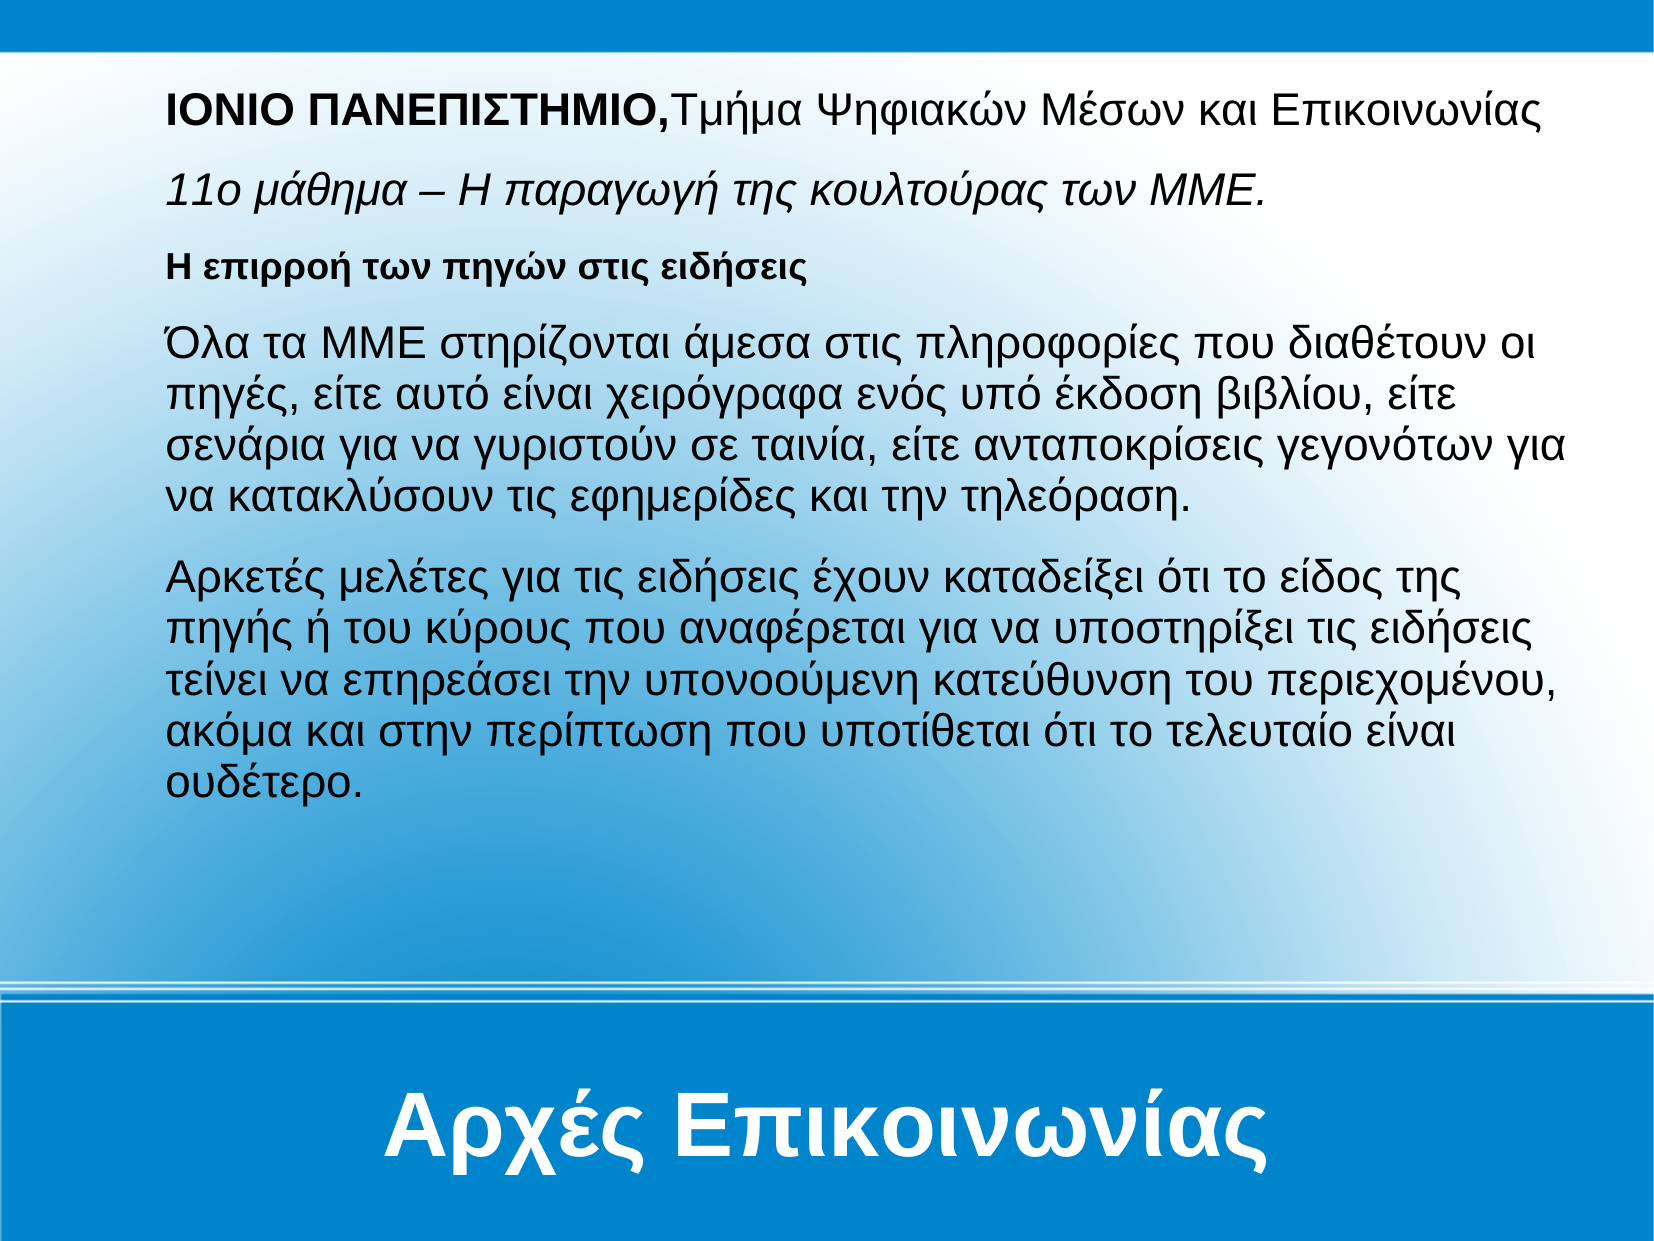

ΙΟΝΙΟ ΠΑΝΕΠΙΣΤΗΜΙΟ,Τμήμα Ψηφιακών Μέσων και Επικοινωνίας
11ο μάθημα – Η παραγωγή της κουλτούρας των ΜΜΕ.
Η επιρροή των πηγών στις ειδήσεις
Όλα τα ΜΜΕ στηρίζονται άμεσα στις πληροφορίες που διαθέτουν οι πηγές, είτε αυτό είναι χειρόγραφα ενός υπό έκδοση βιβλίου, είτε σενάρια για να γυριστούν σε ταινία, είτε ανταποκρίσεις γεγονότων για να κατακλύσουν τις εφημερίδες και την τηλεόραση.
Αρκετές μελέτες για τις ειδήσεις έχουν καταδείξει ότι το είδος της πηγής ή του κύρους που αναφέρεται για να υποστηρίξει τις ειδήσεις τείνει να επηρεάσει την υπονοούμενη κατεύθυνση του περιεχομένου, ακόμα και στην περίπτωση που υποτίθεται ότι το τελευταίο είναι ουδέτερο.
# Αρχές Επικοινωνίας